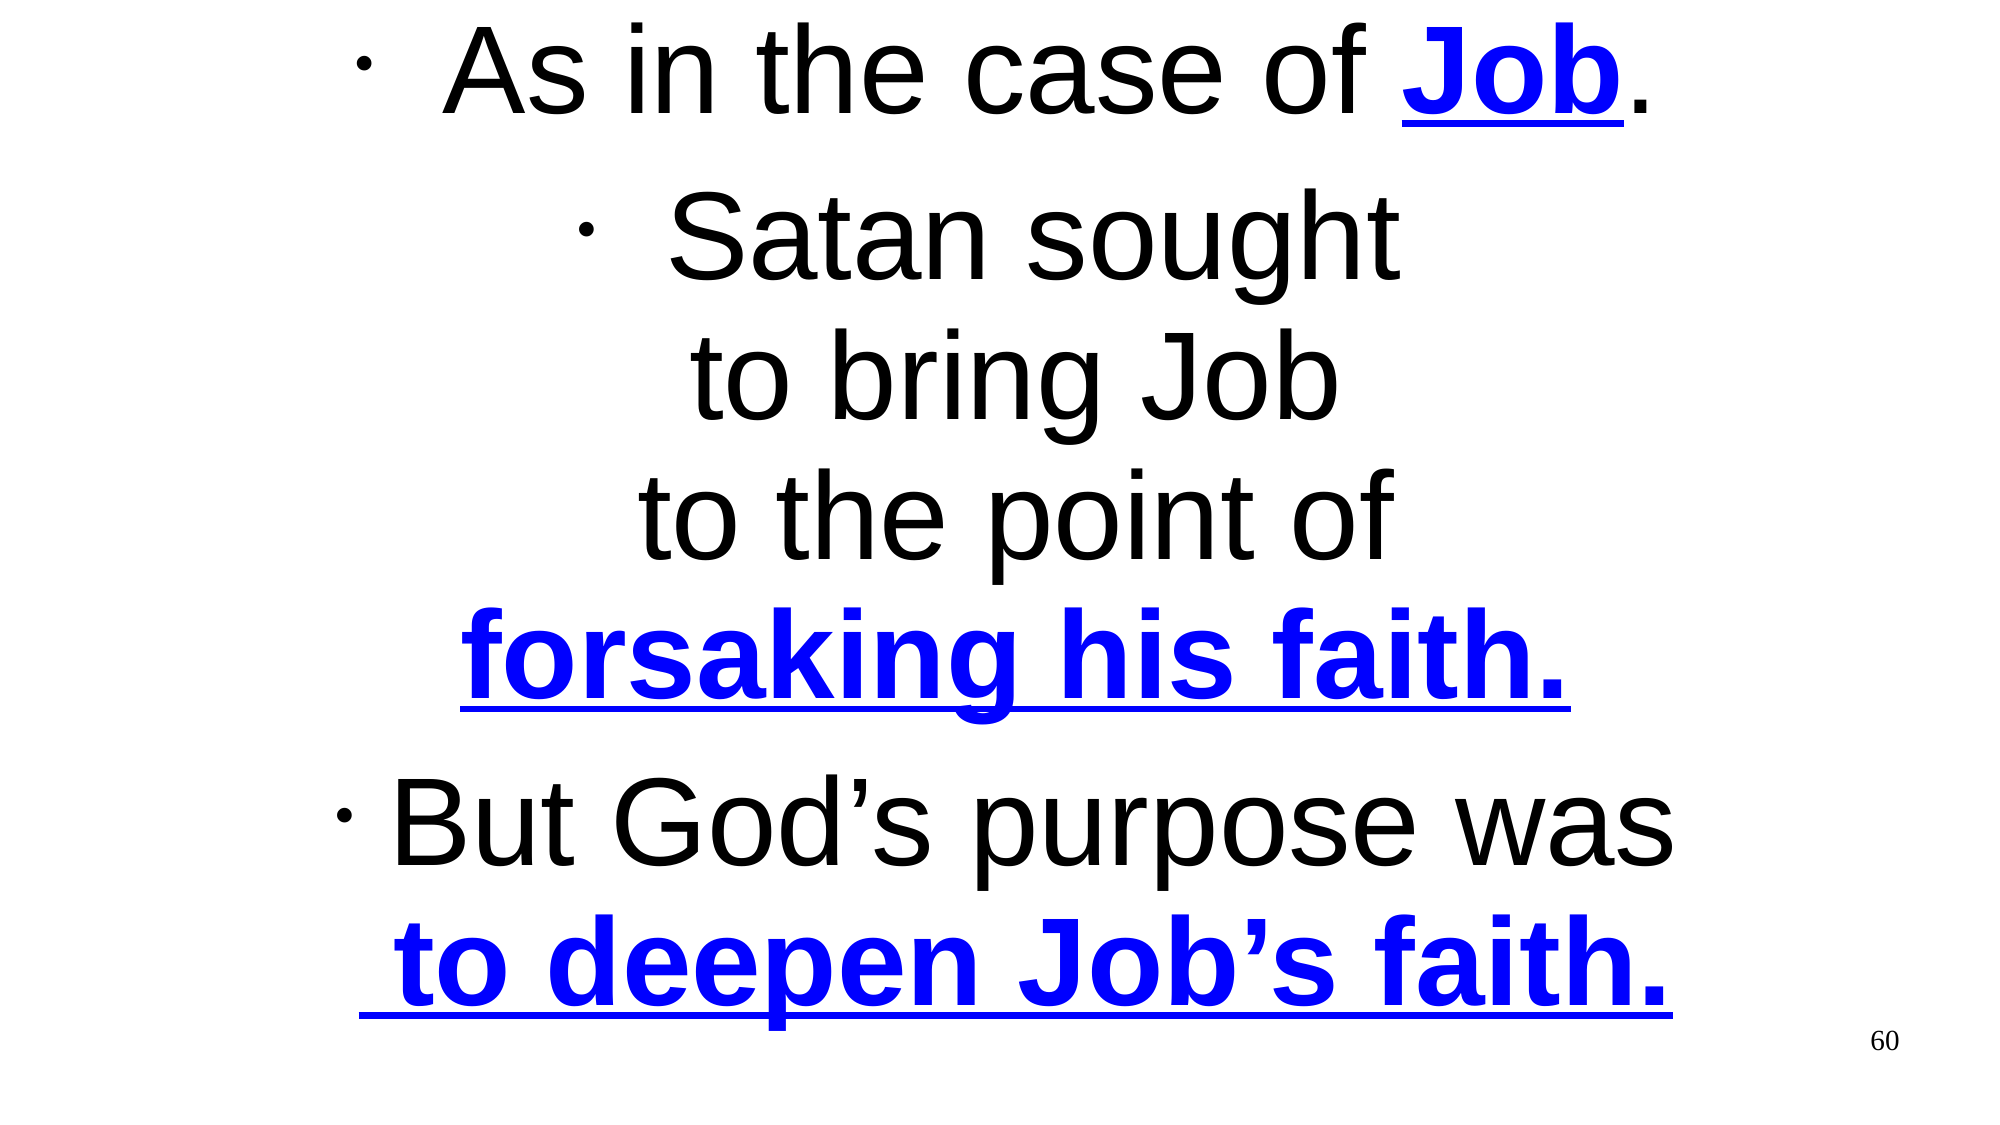

# As in the case of Job.
 Satan sought
to bring Job
to the point of
forsaking his faith.
But God’s purpose was
 to deepen Job’s faith.
60